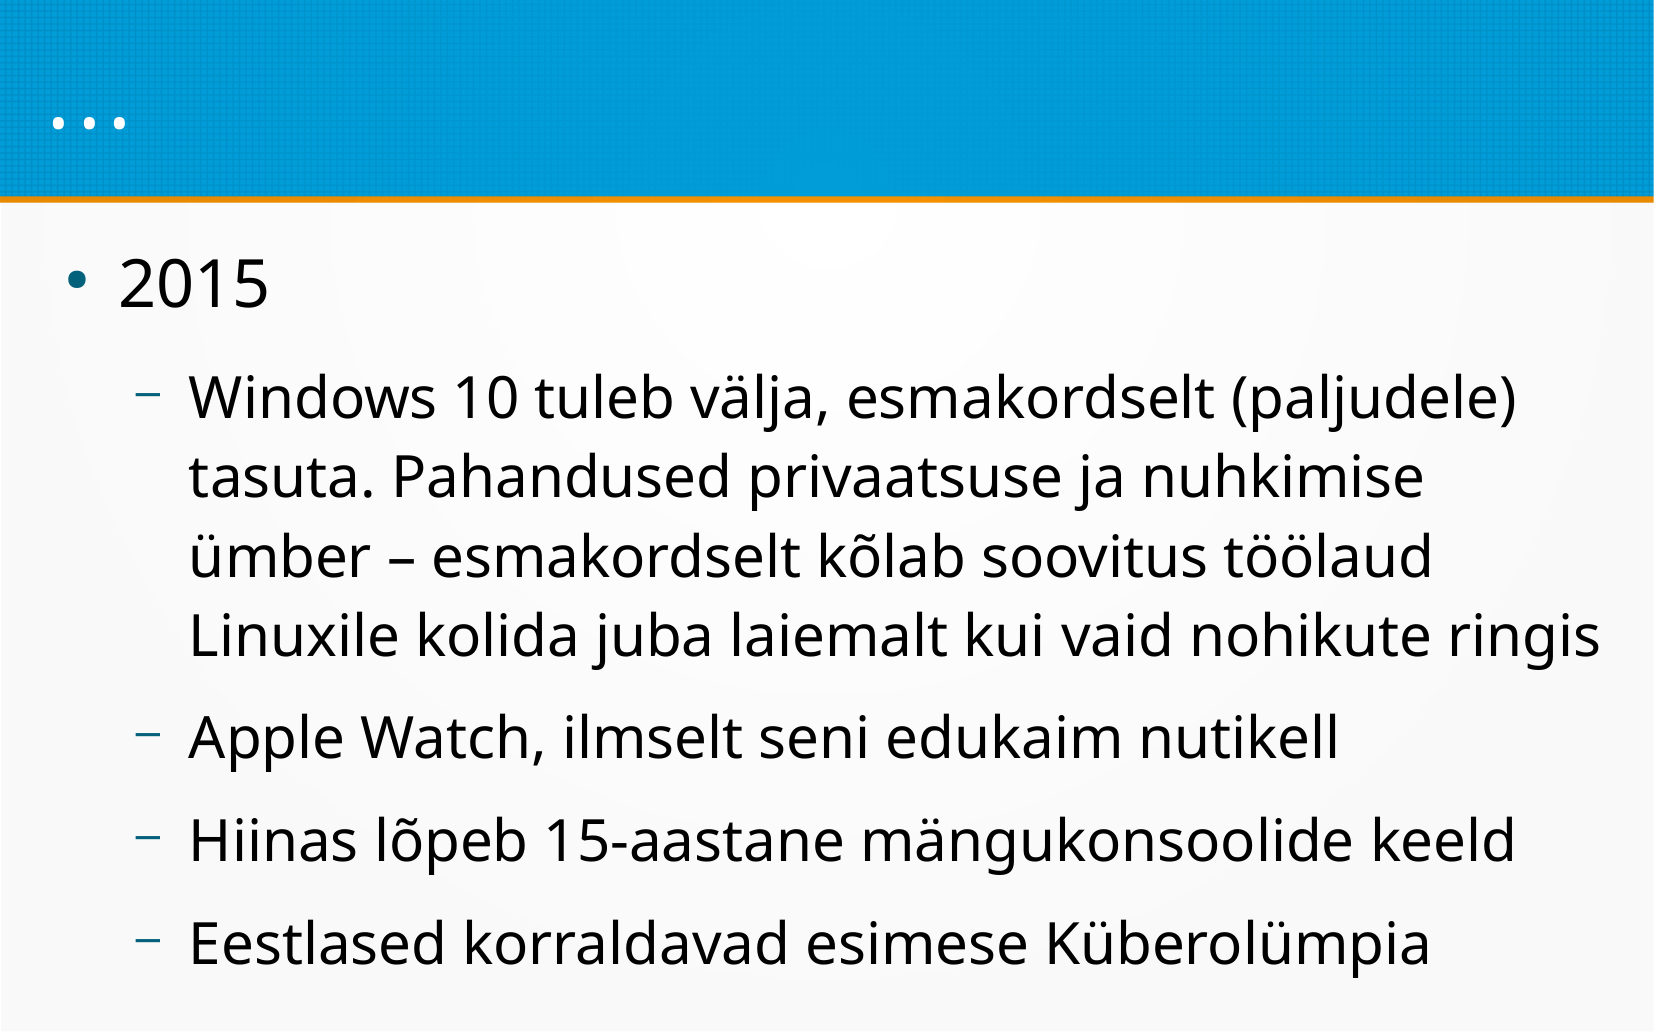

# ...
2015
Windows 10 tuleb välja, esmakordselt (paljudele) tasuta. Pahandused privaatsuse ja nuhkimise ümber – esmakordselt kõlab soovitus töölaud Linuxile kolida juba laiemalt kui vaid nohikute ringis
Apple Watch, ilmselt seni edukaim nutikell
Hiinas lõpeb 15-aastane mängukonsoolide keeld
Eestlased korraldavad esimese Küberolümpia